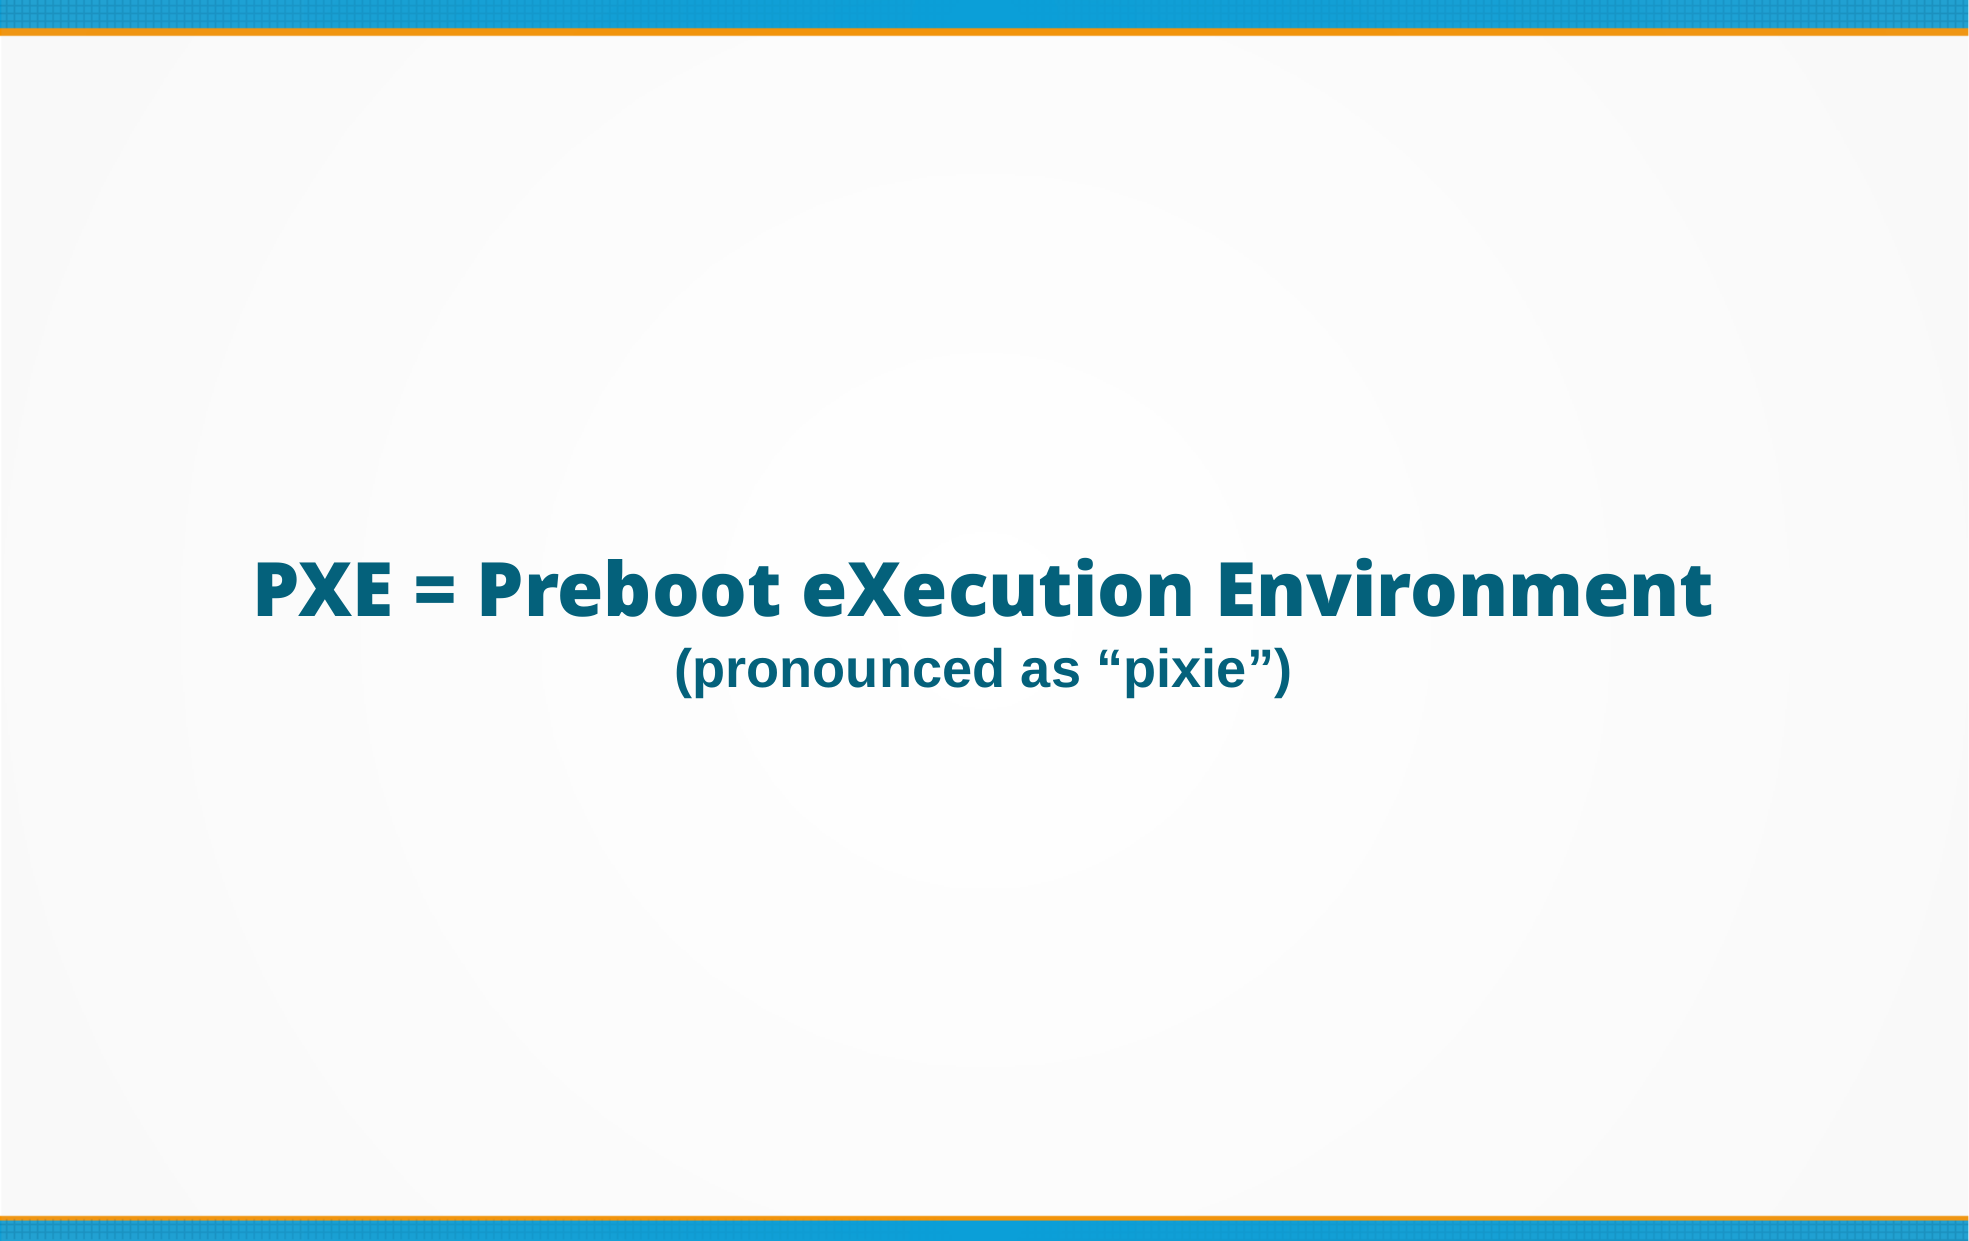

# PXE = Preboot eXecution Environment
(pronounced as “pixie”)